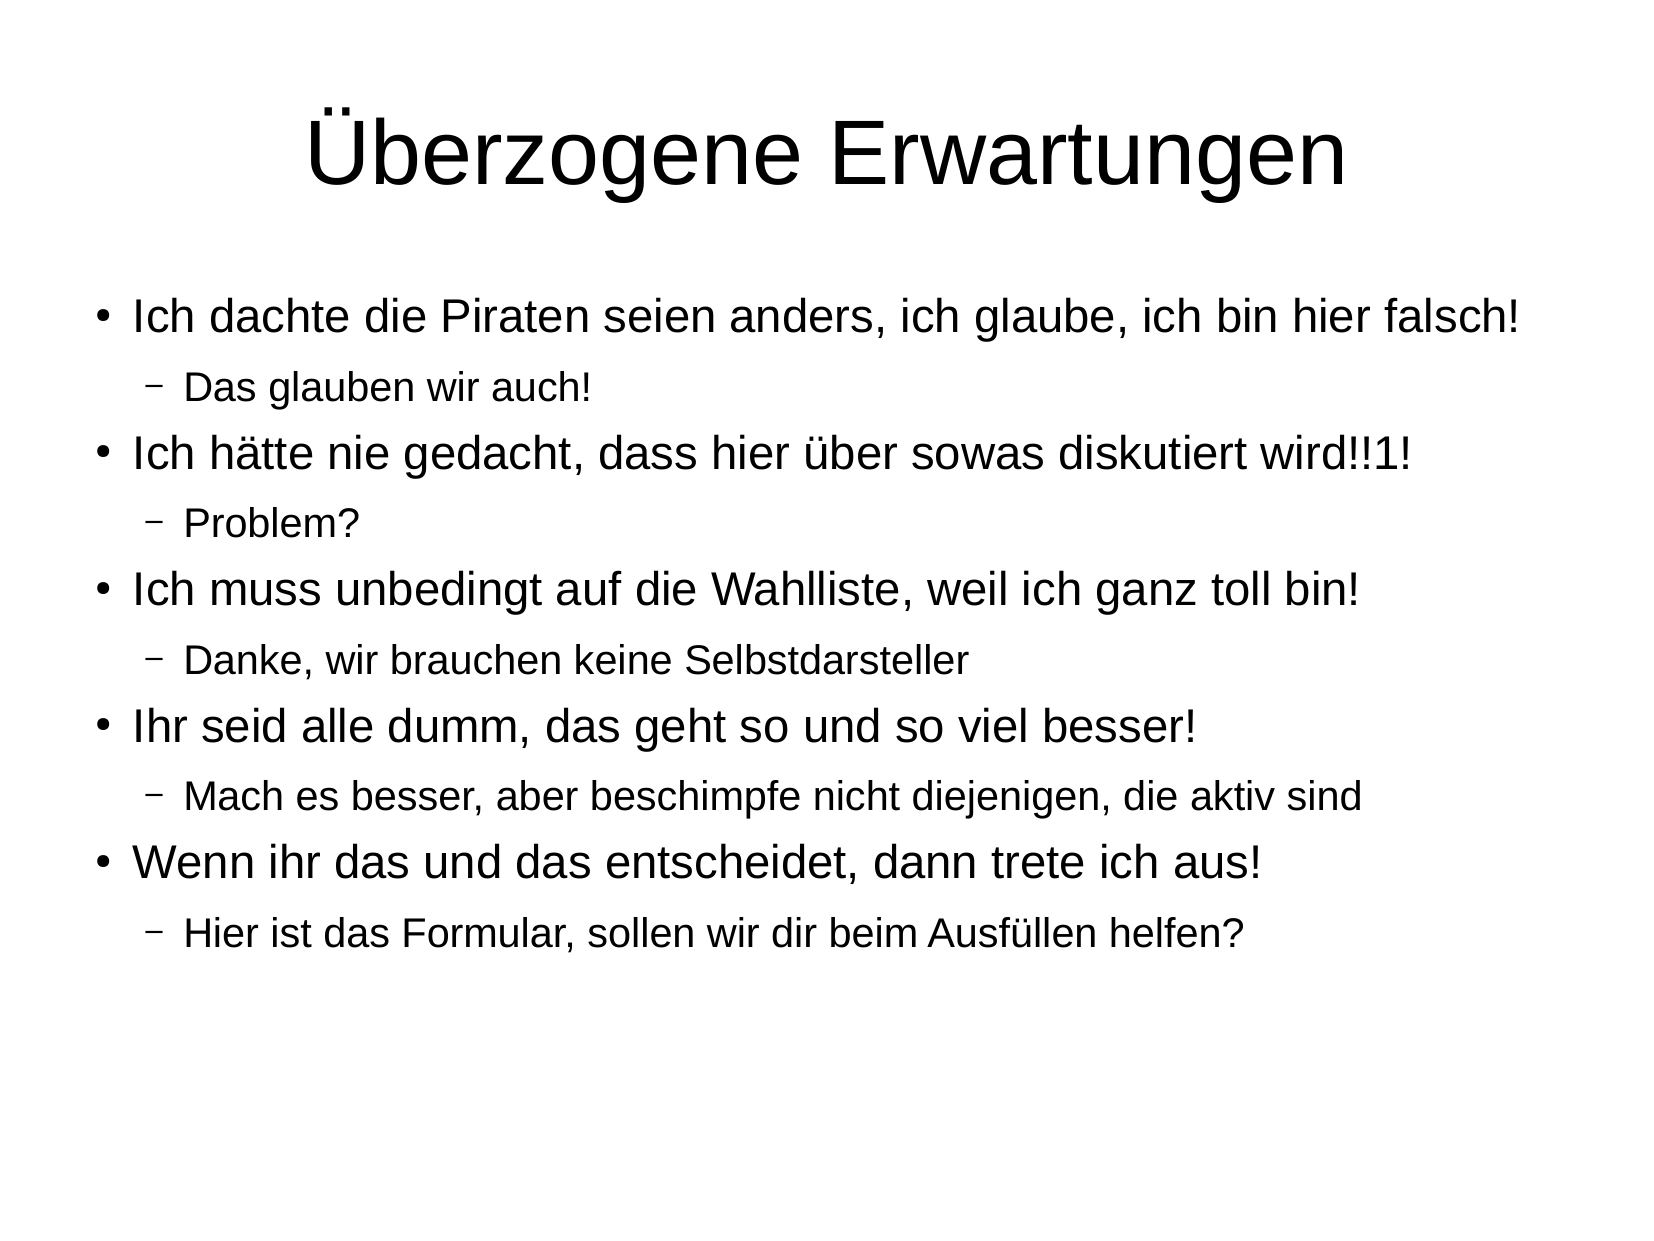

# Überzogene Erwartungen
Ich dachte die Piraten seien anders, ich glaube, ich bin hier falsch!
Das glauben wir auch!
Ich hätte nie gedacht, dass hier über sowas diskutiert wird!!1!
Problem?
Ich muss unbedingt auf die Wahlliste, weil ich ganz toll bin!
Danke, wir brauchen keine Selbstdarsteller
Ihr seid alle dumm, das geht so und so viel besser!
Mach es besser, aber beschimpfe nicht diejenigen, die aktiv sind
Wenn ihr das und das entscheidet, dann trete ich aus!
Hier ist das Formular, sollen wir dir beim Ausfüllen helfen?